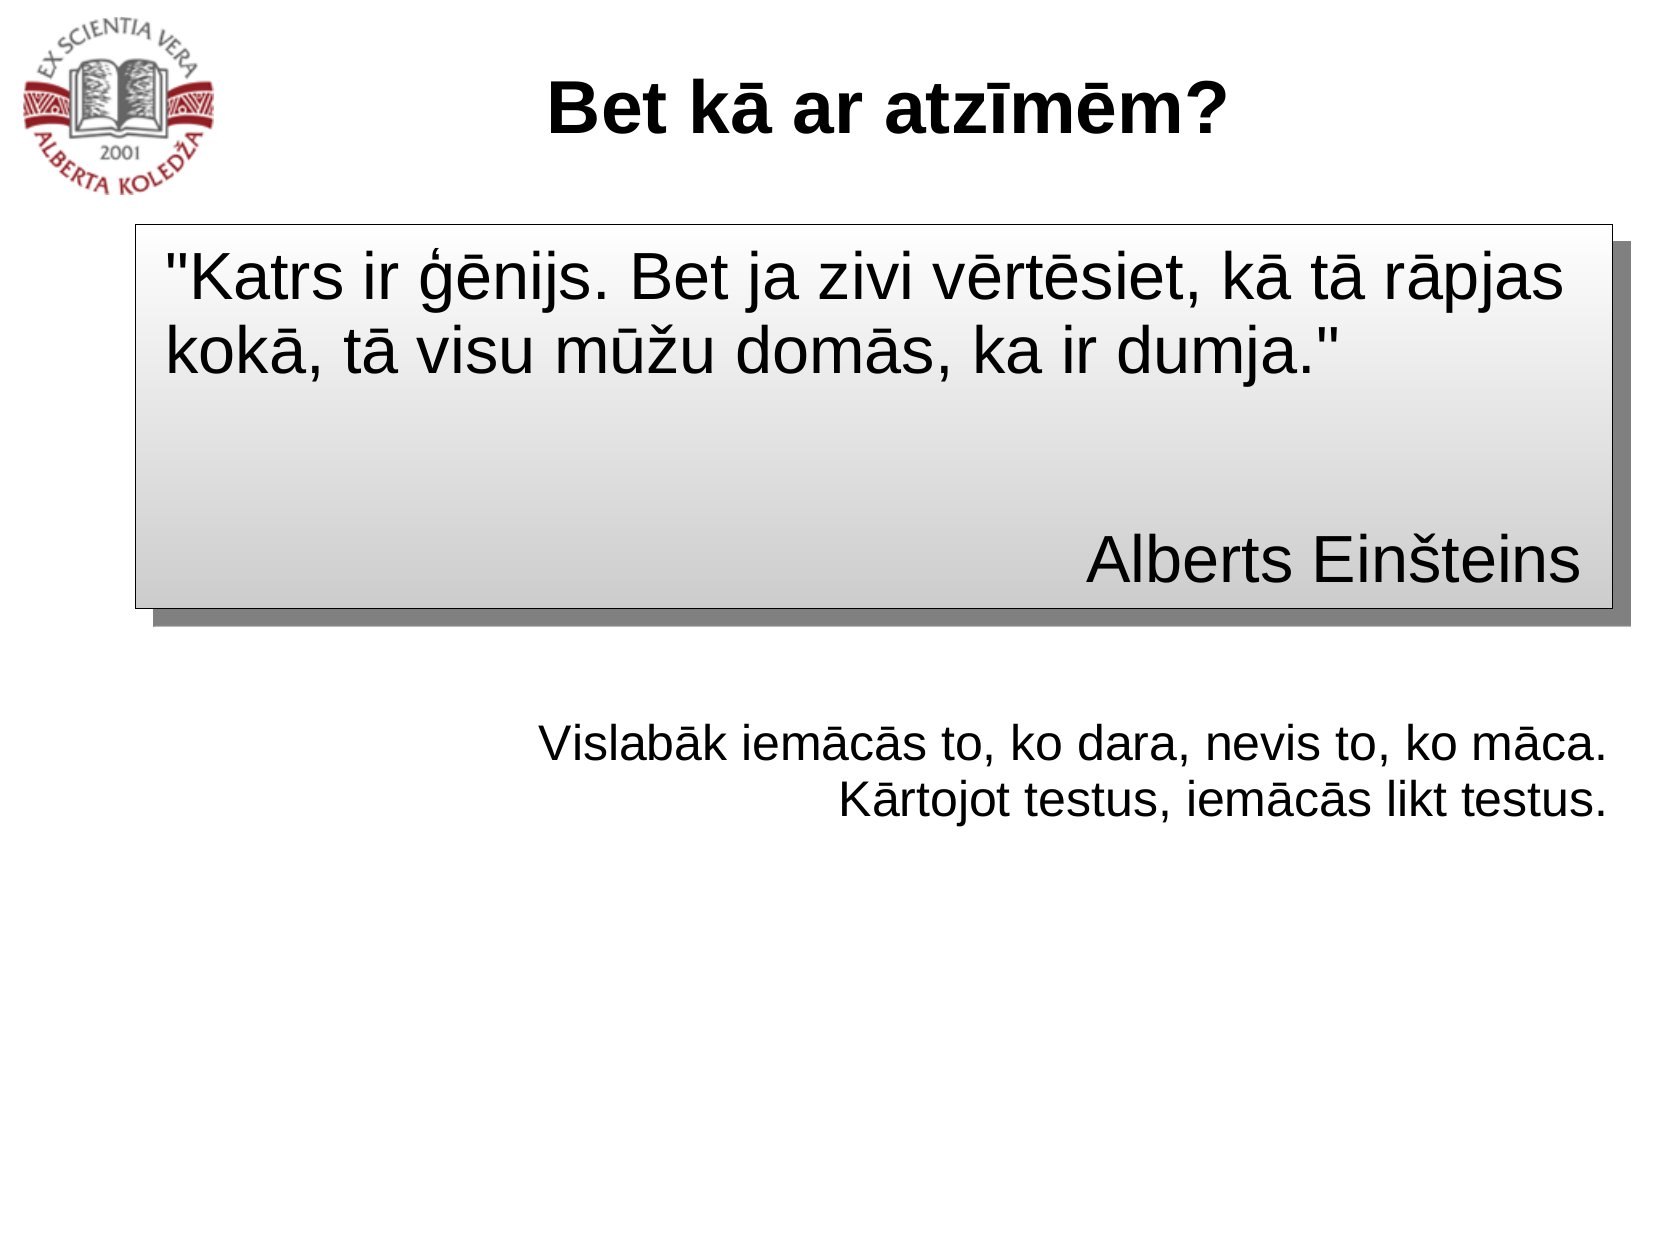

# Bet kā ar atzīmēm?
"Katrs ir ģēnijs. Bet ja zivi vērtēsiet, kā tā rāpjas kokā, tā visu mūžu domās, ka ir dumja."
Alberts Einšteins
Vislabāk iemācās to, ko dara, nevis to, ko māca.
Kārtojot testus, iemācās likt testus.